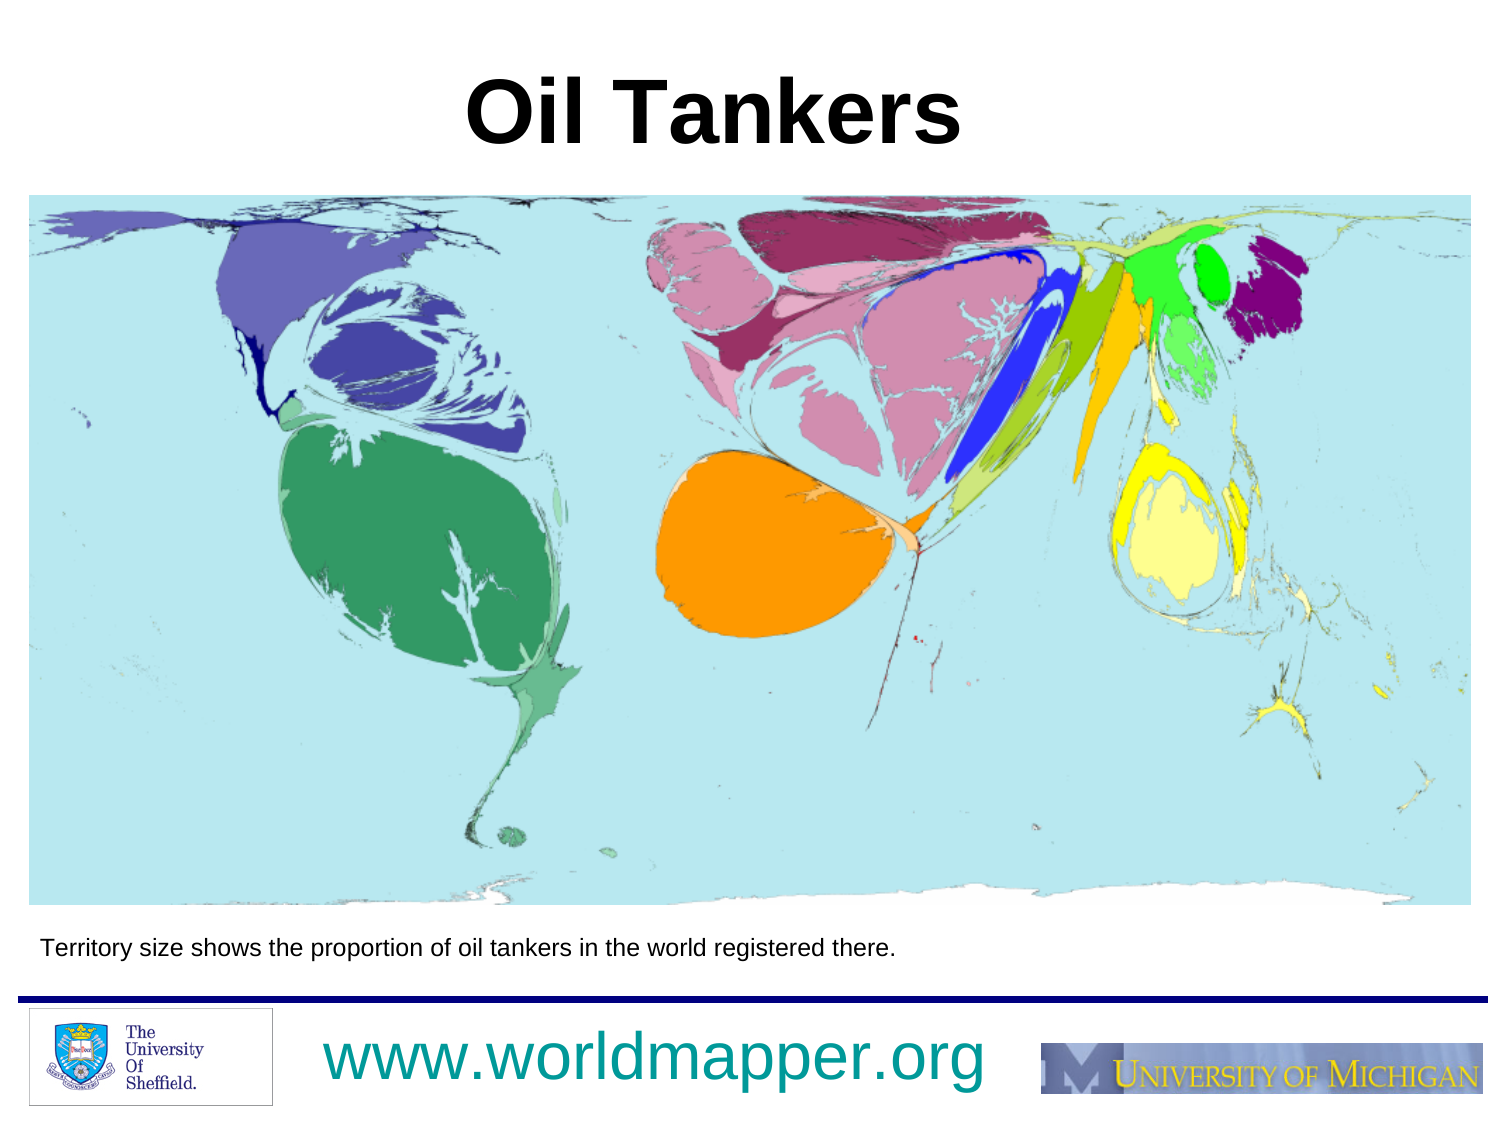

# Oil Tankers
Territory size shows the proportion of oil tankers in the world registered there.